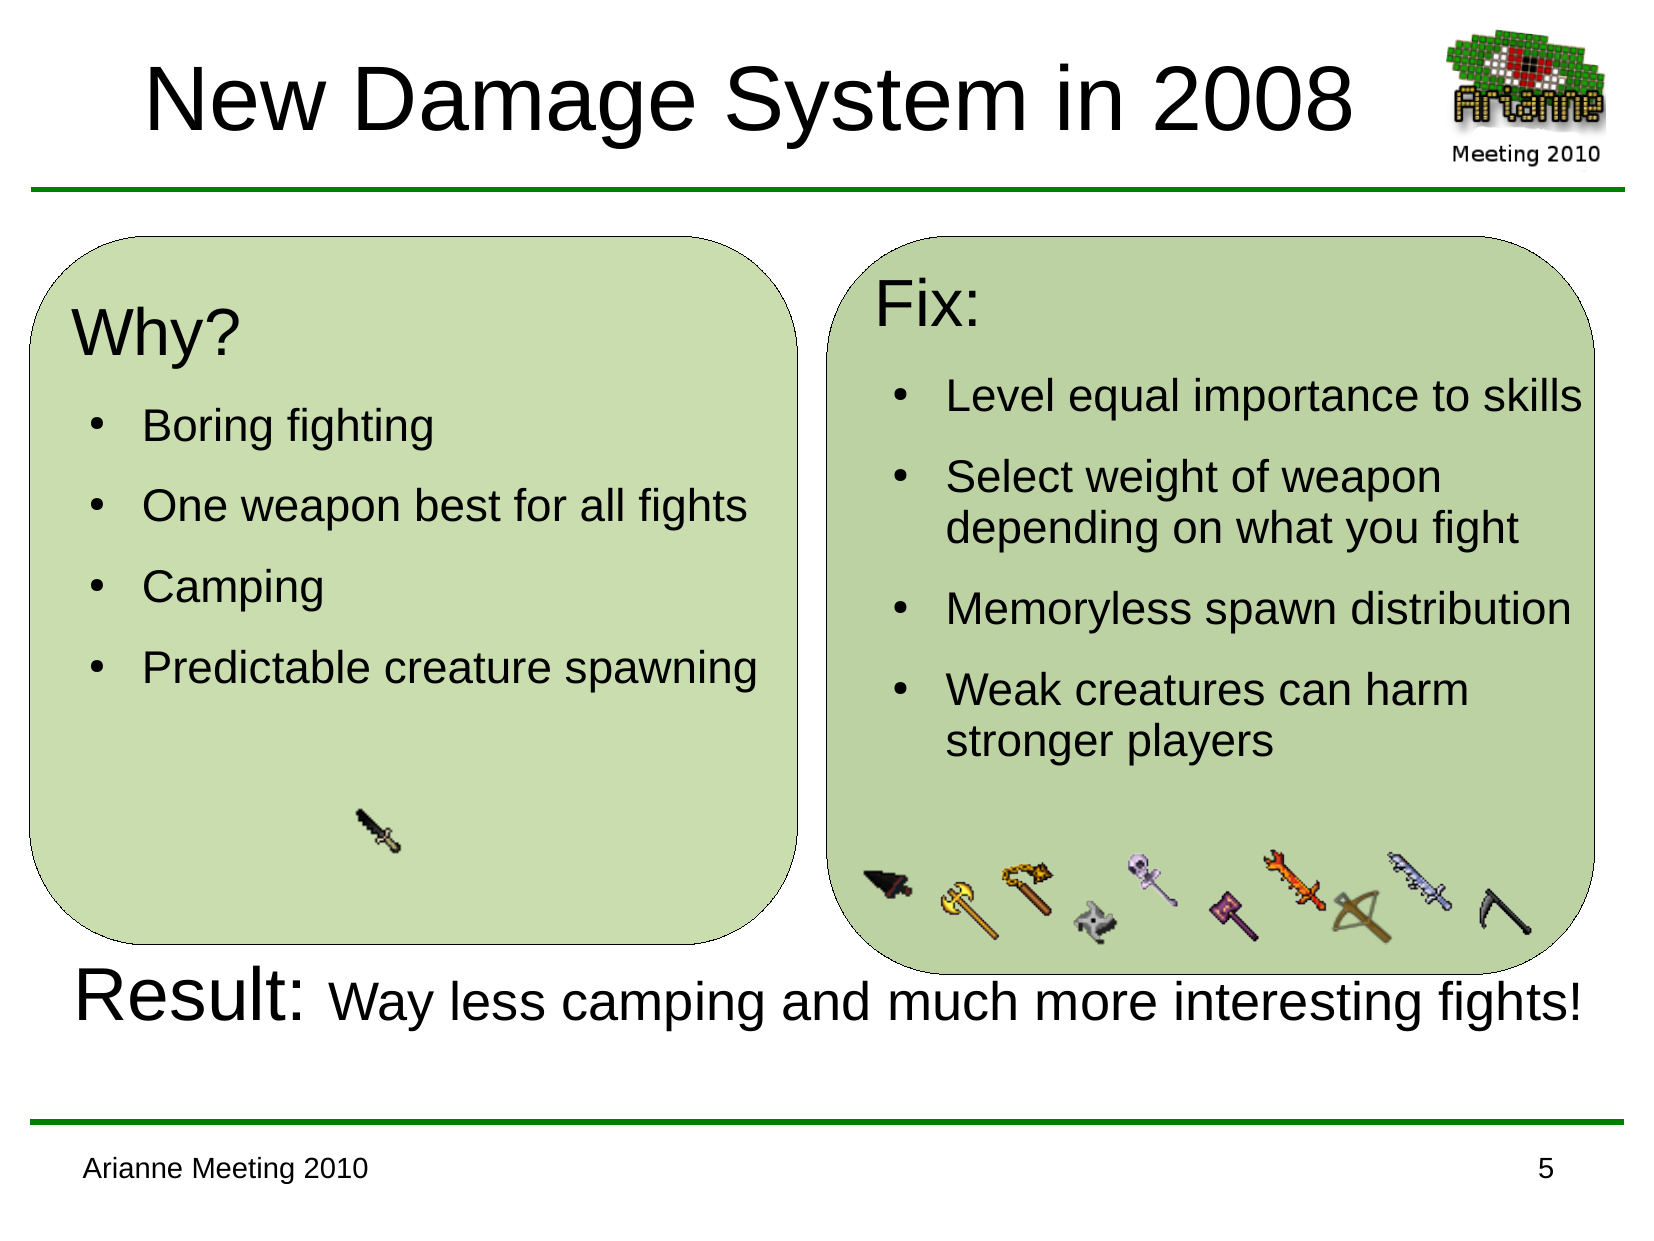

New Damage System in 2008
Fix:
Level equal importance to skills
Select weight of weapon depending on what you fight
Memoryless spawn distribution
Weak creatures can harm stronger players
# Why?
Boring fighting
One weapon best for all fights
Camping
Predictable creature spawning
Result: Way less camping and much more interesting fights!
2010-03-13
5